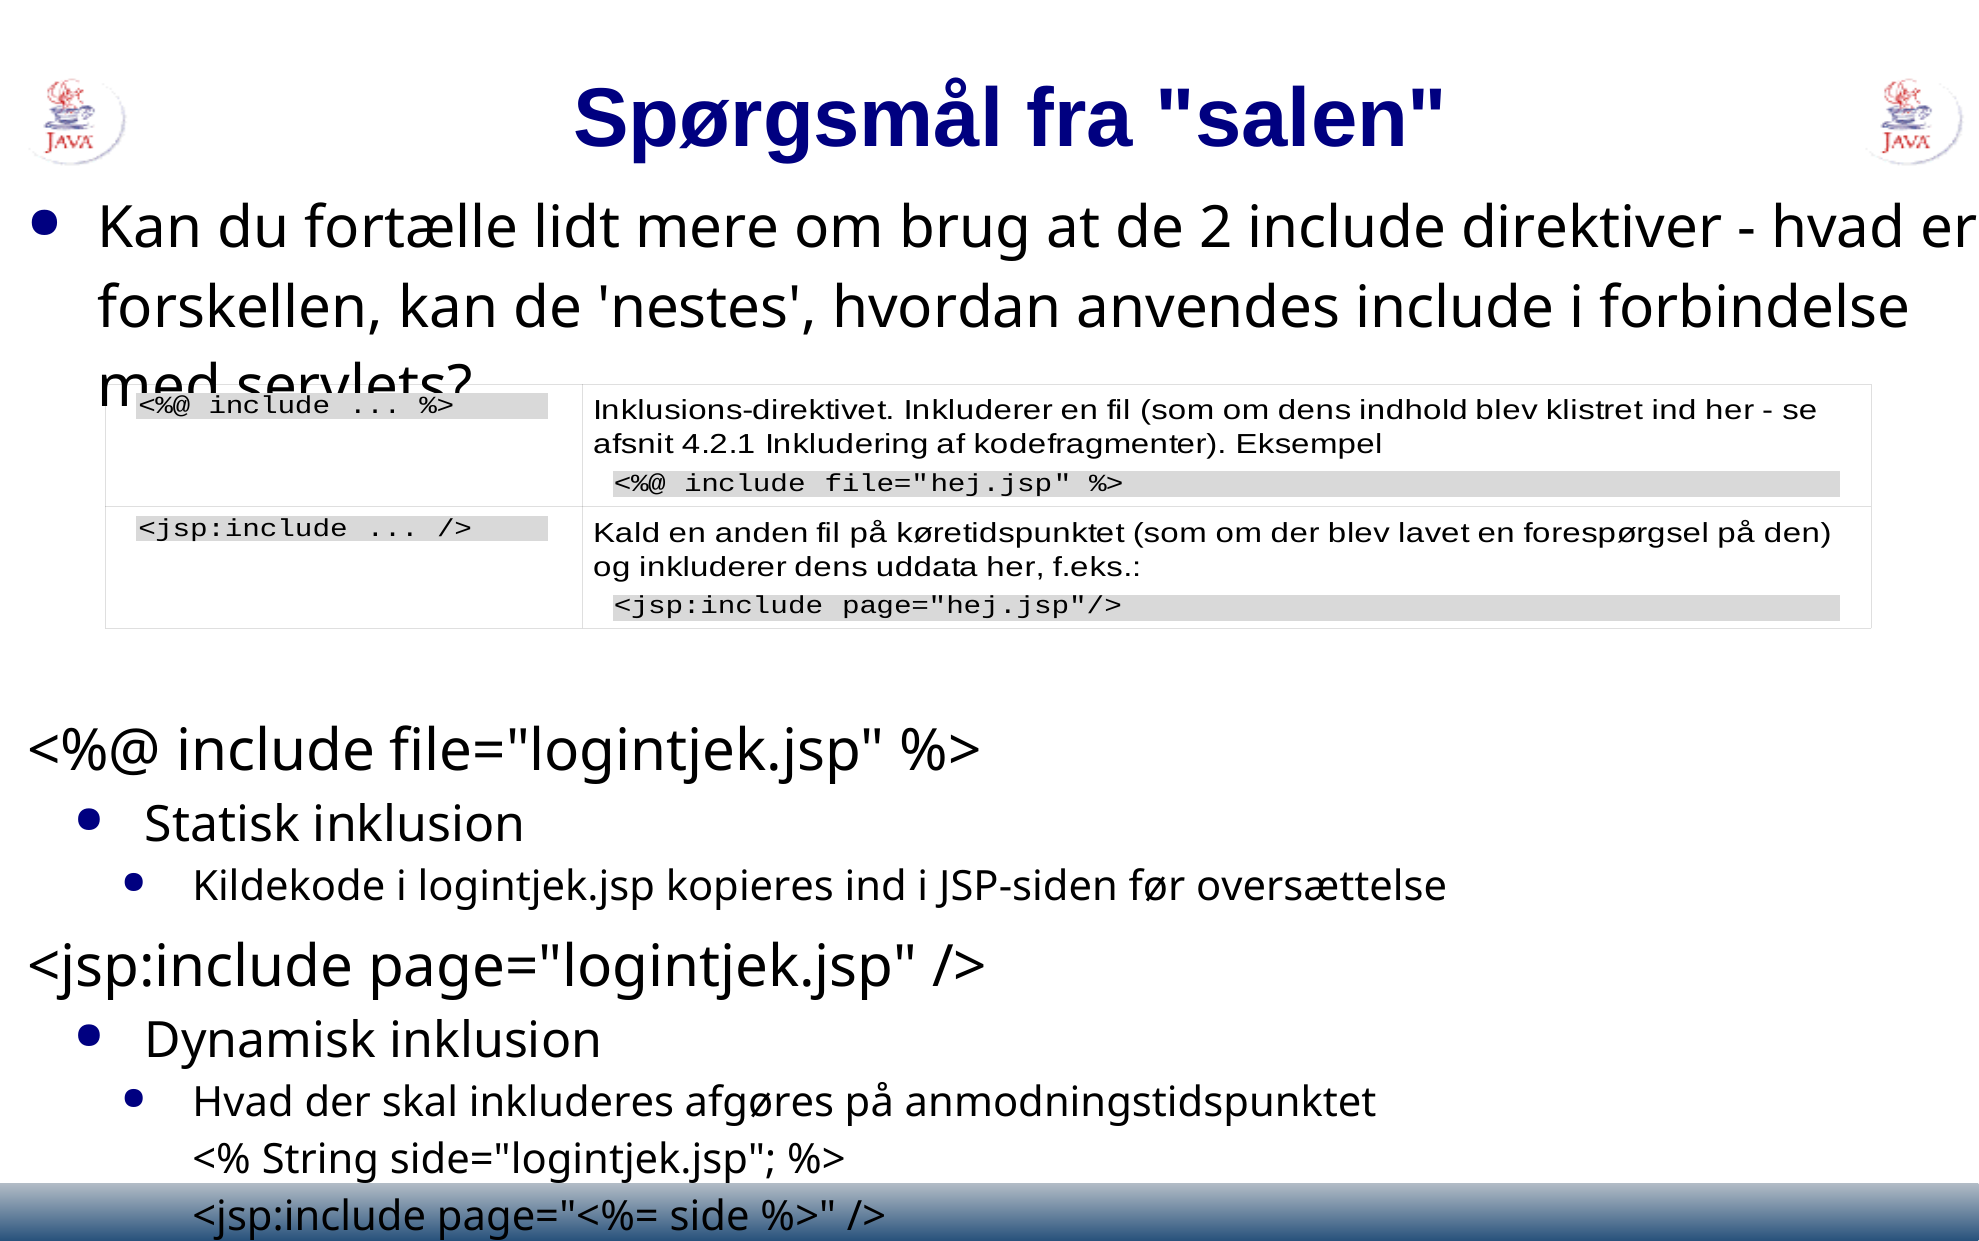

# Spørgsmål fra "salen"
Kan du fortælle lidt mere om brug at de 2 include direktiver - hvad er forskellen, kan de 'nestes', hvordan anvendes include i forbindelse med servlets?
<%@ include file="logintjek.jsp" %>
Statisk inklusion
Kildekode i logintjek.jsp kopieres ind i JSP-siden før oversættelse
<jsp:include page="logintjek.jsp" />
Dynamisk inklusion
Hvad der skal inkluderes afgøres på anmodningstidspunktet
<% String side="logintjek.jsp"; %>
<jsp:include page="<%= side %>" />
Dynamisk inklusion kan også ske fra en servlet:
request.getRequestDispatcher("logintjek.jsp").include(request,response);